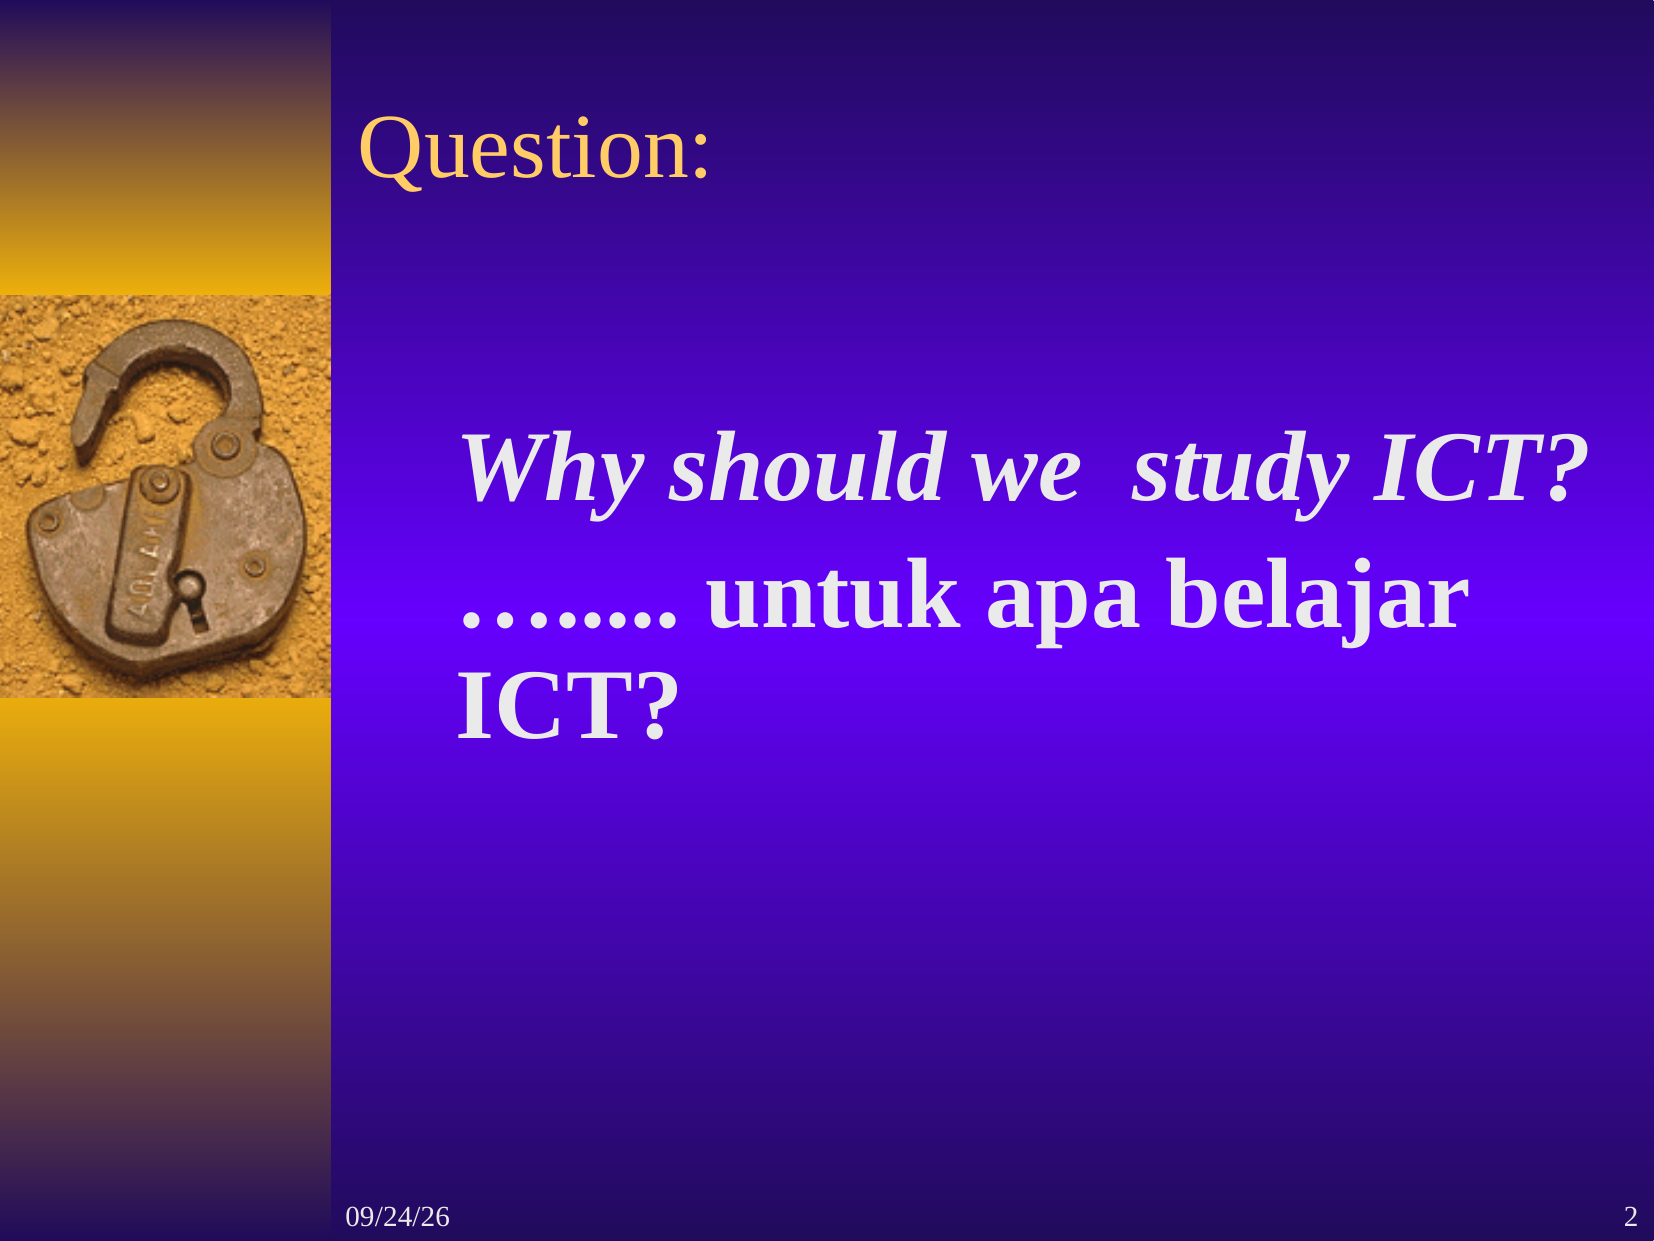

# Question:
Why should we study ICT?
…..... untuk apa belajar ICT?
2